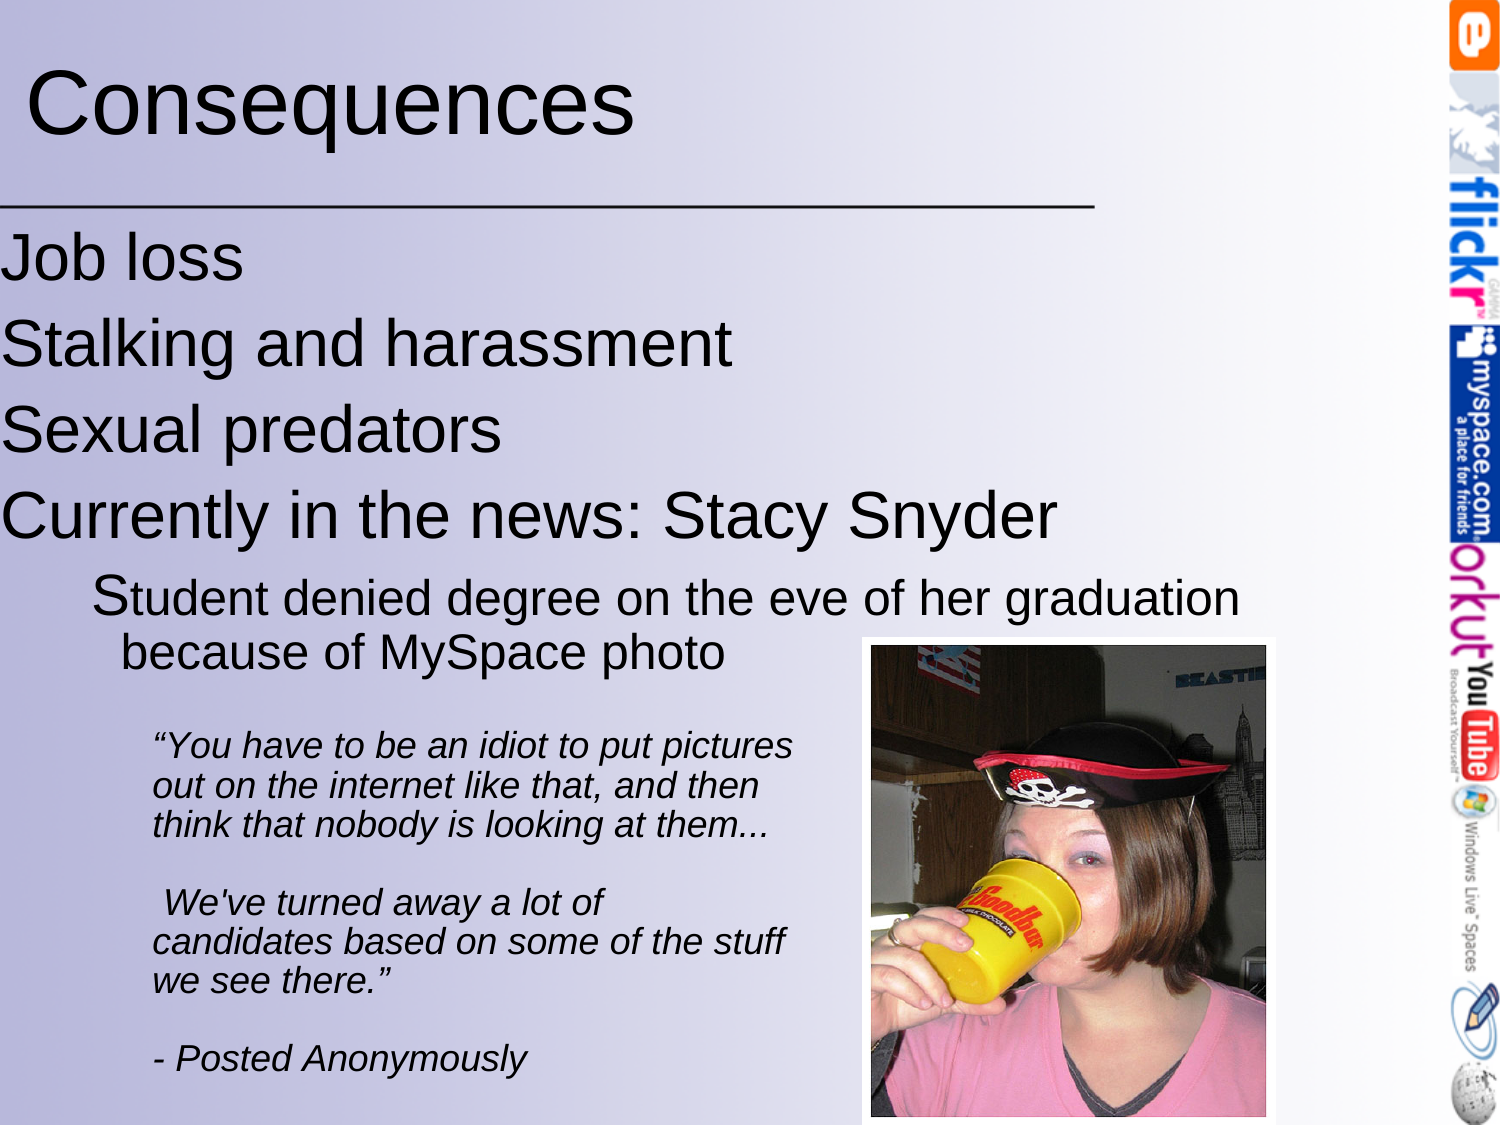

# Consequences
Job loss
Stalking and harassment
Sexual predators
Currently in the news: Stacy Snyder
 Student denied degree on the eve of her graduation because of MySpace photo
“You have to be an idiot to put pictures
out on the internet like that, and then
think that nobody is looking at them...
 We've turned away a lot of
candidates based on some of the stuff
we see there.”
- Posted Anonymously